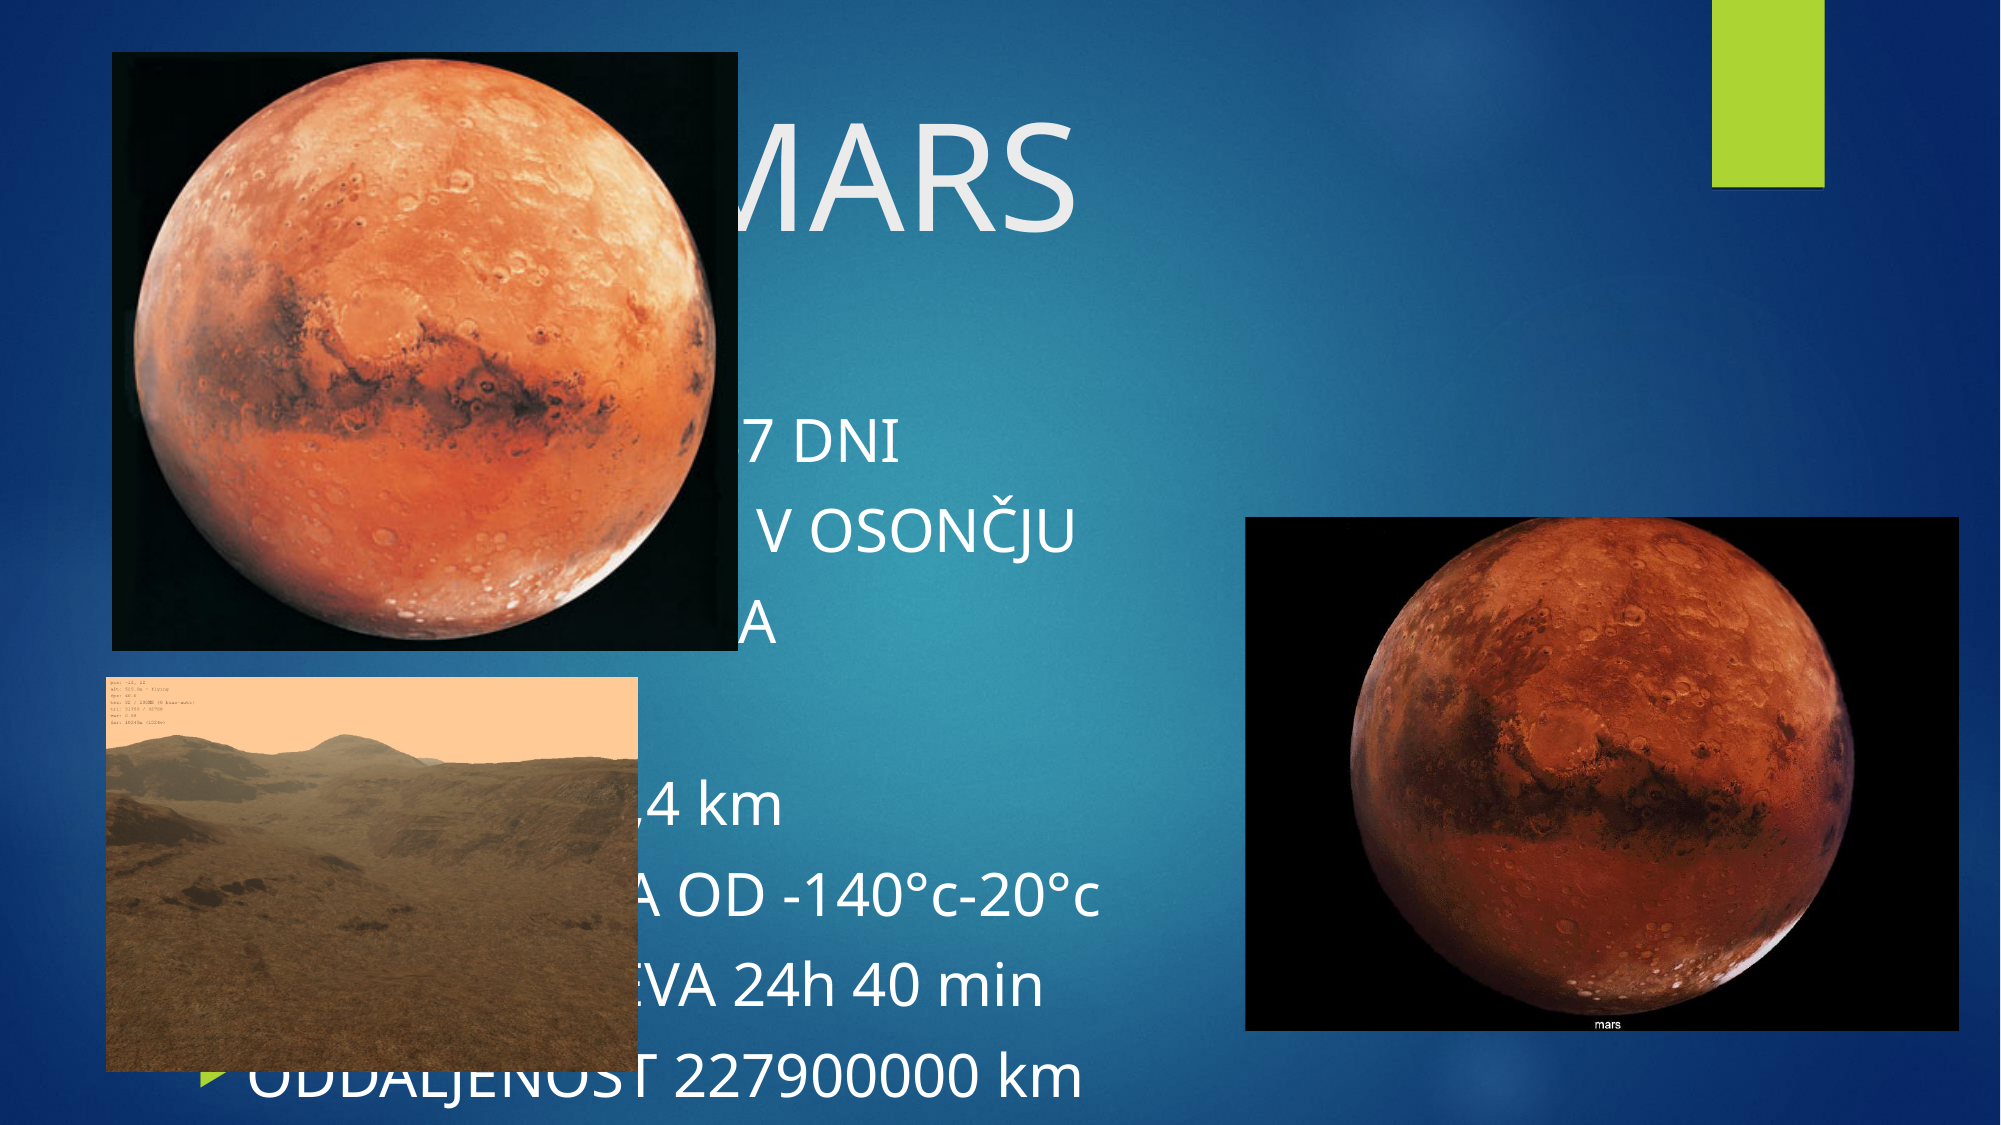

# MARS
RDEČI PLANET
OBHODNI ČAS 687 DNI
NAJVEČJI VULKAN V OSONČJU
DOMNEVNO VODA
DVA SATELITA
PREMER 6804,4 km
TEMPERATURA OD -140°c-20°c
DOLŽINA DNEVA 24h 40 min
ODDALJENOST 227900000 km